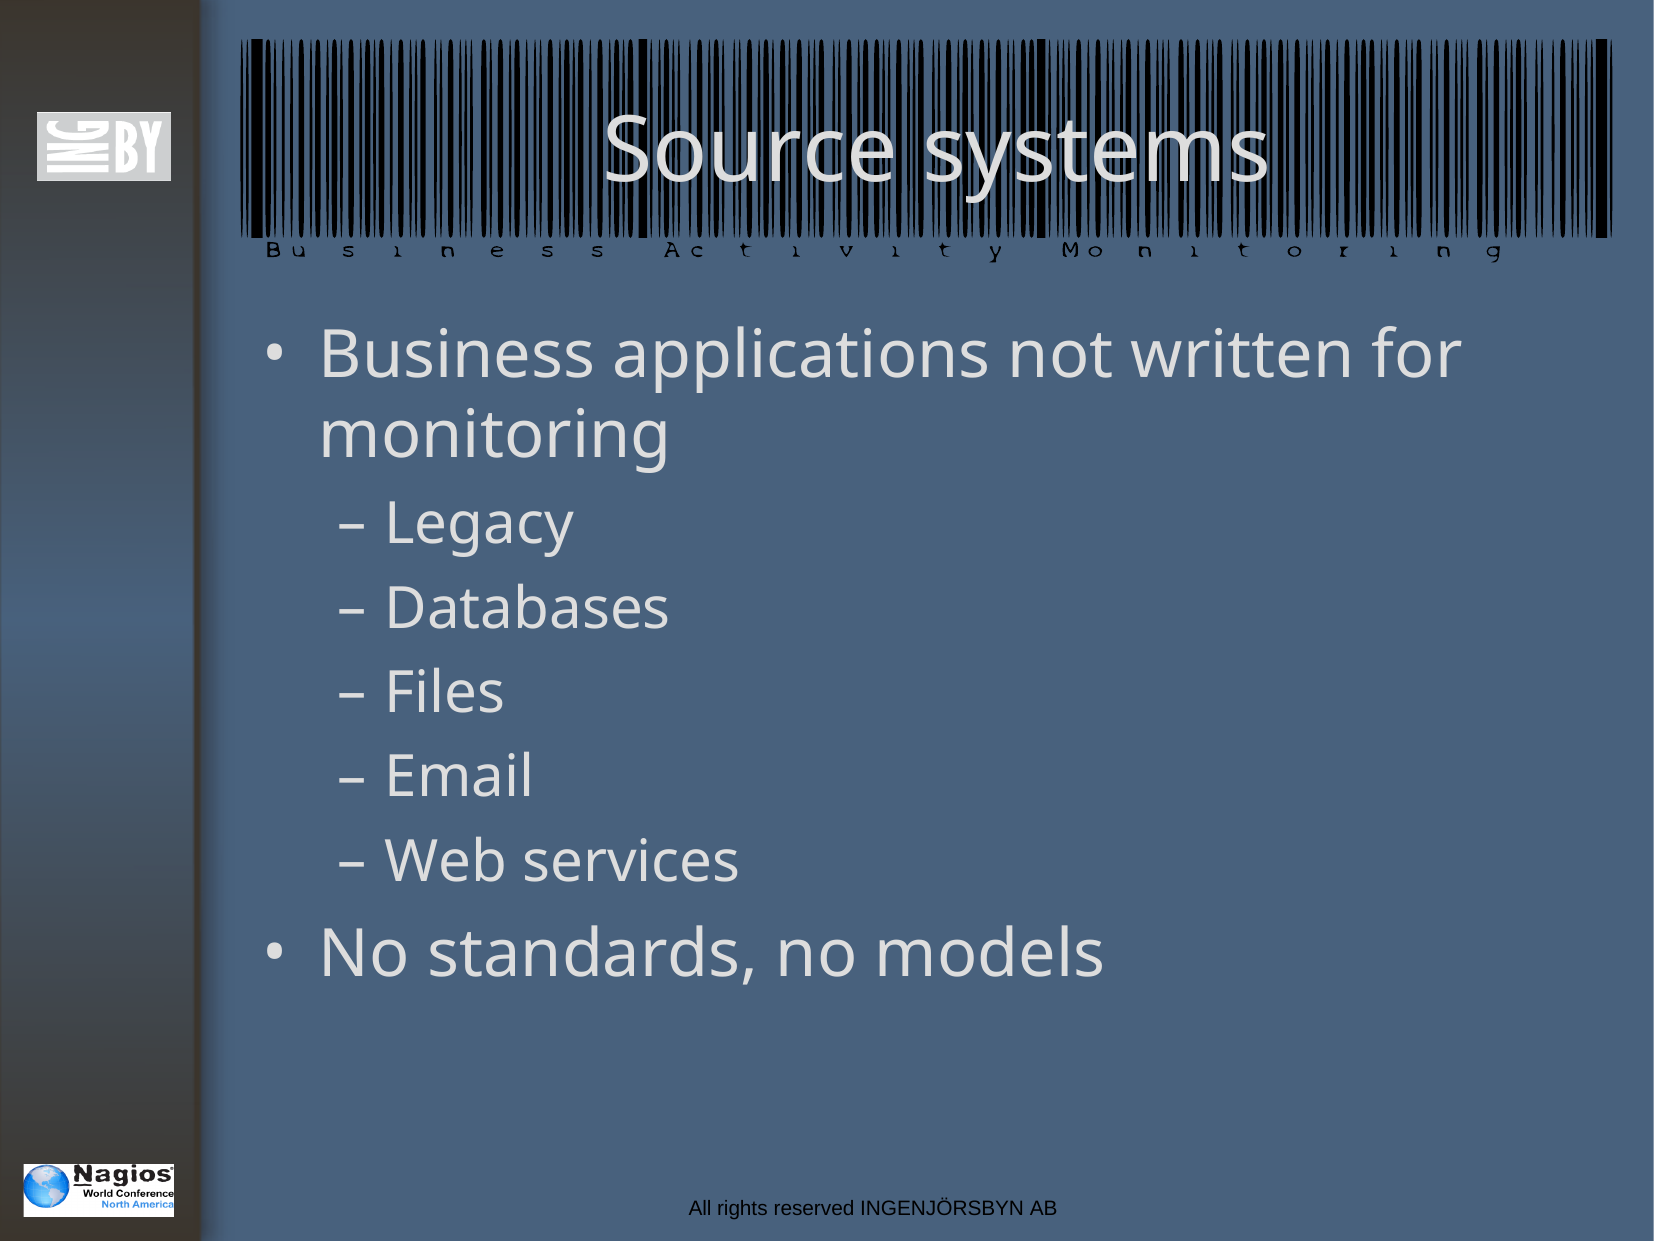

# Source systems
Business applications not written for monitoring
Legacy
Databases
Files
Email
Web services
No standards, no models